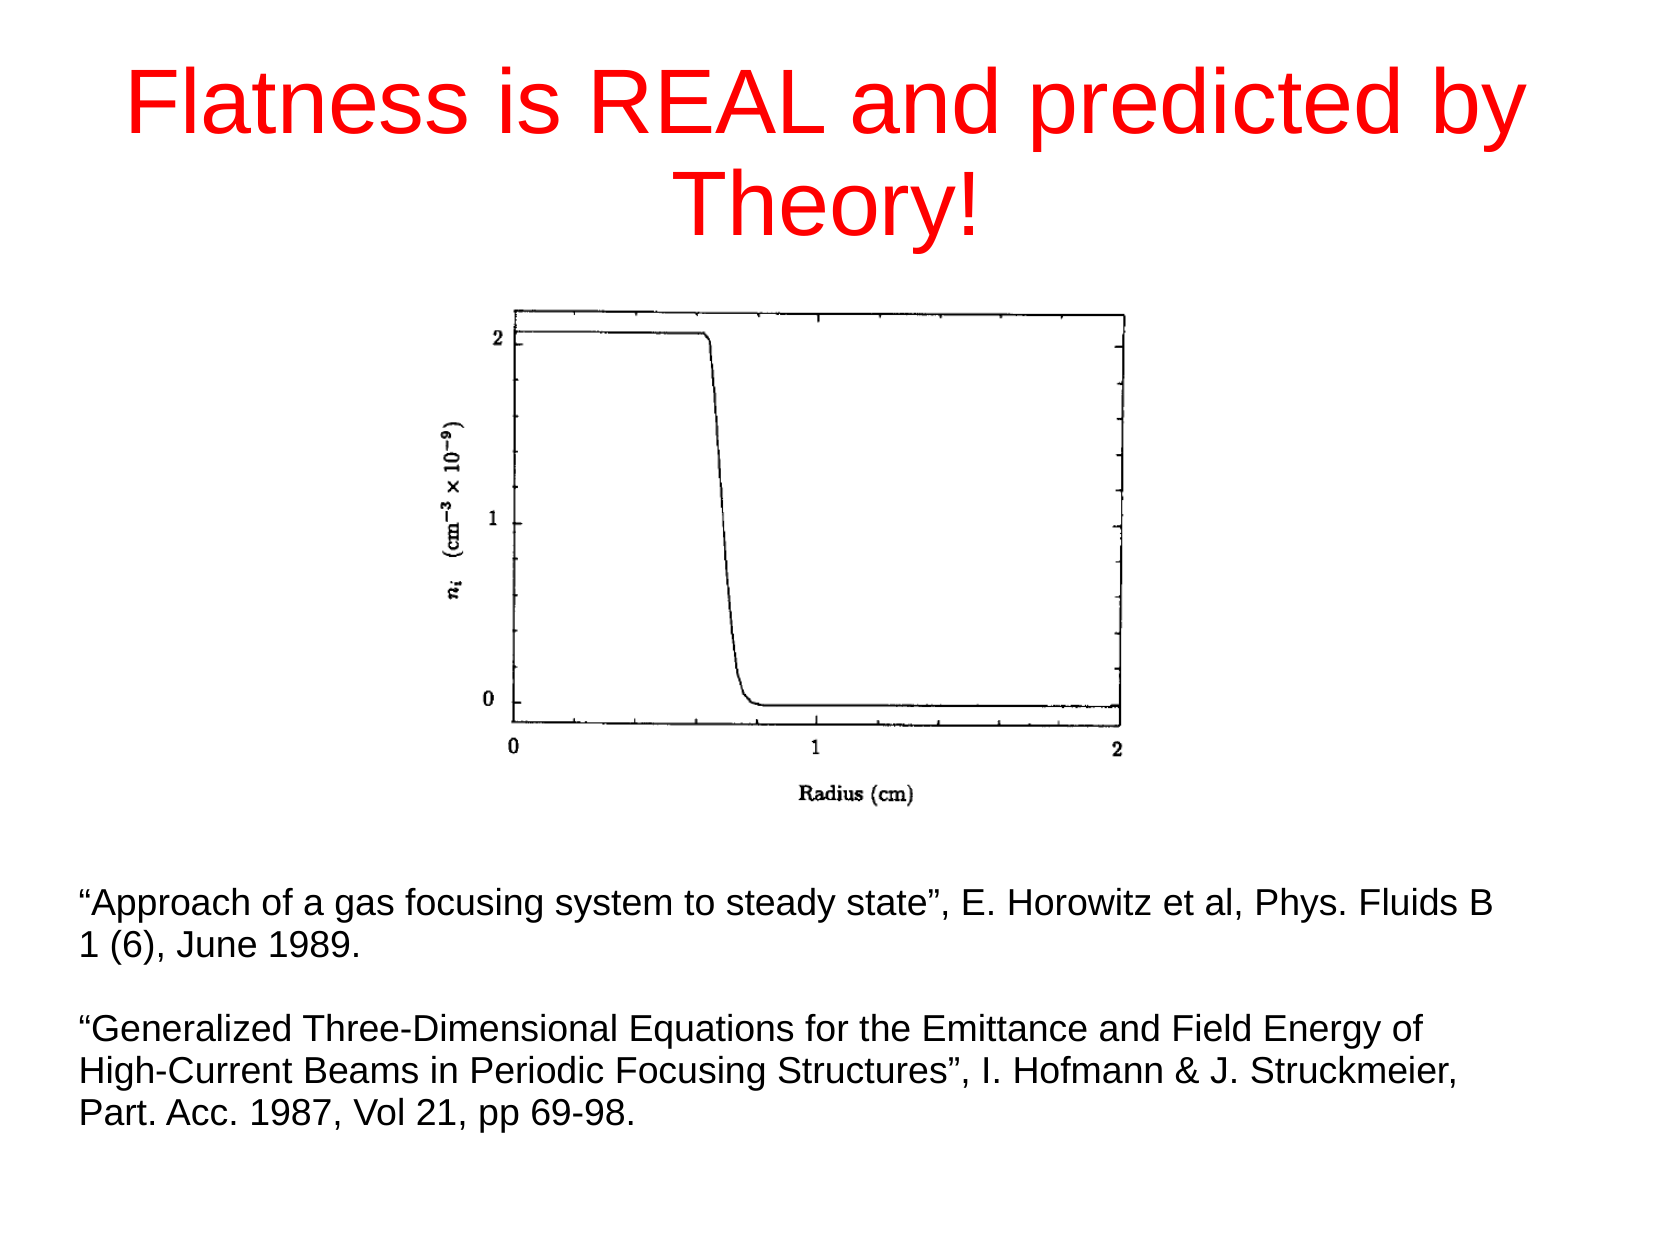

# Flatness is REAL and predicted by Theory!
“Approach of a gas focusing system to steady state”, E. Horowitz et al, Phys. Fluids B 1 (6), June 1989.
“Generalized Three-Dimensional Equations for the Emittance and Field Energy of High-Current Beams in Periodic Focusing Structures”, I. Hofmann & J. Struckmeier, Part. Acc. 1987, Vol 21, pp 69-98.